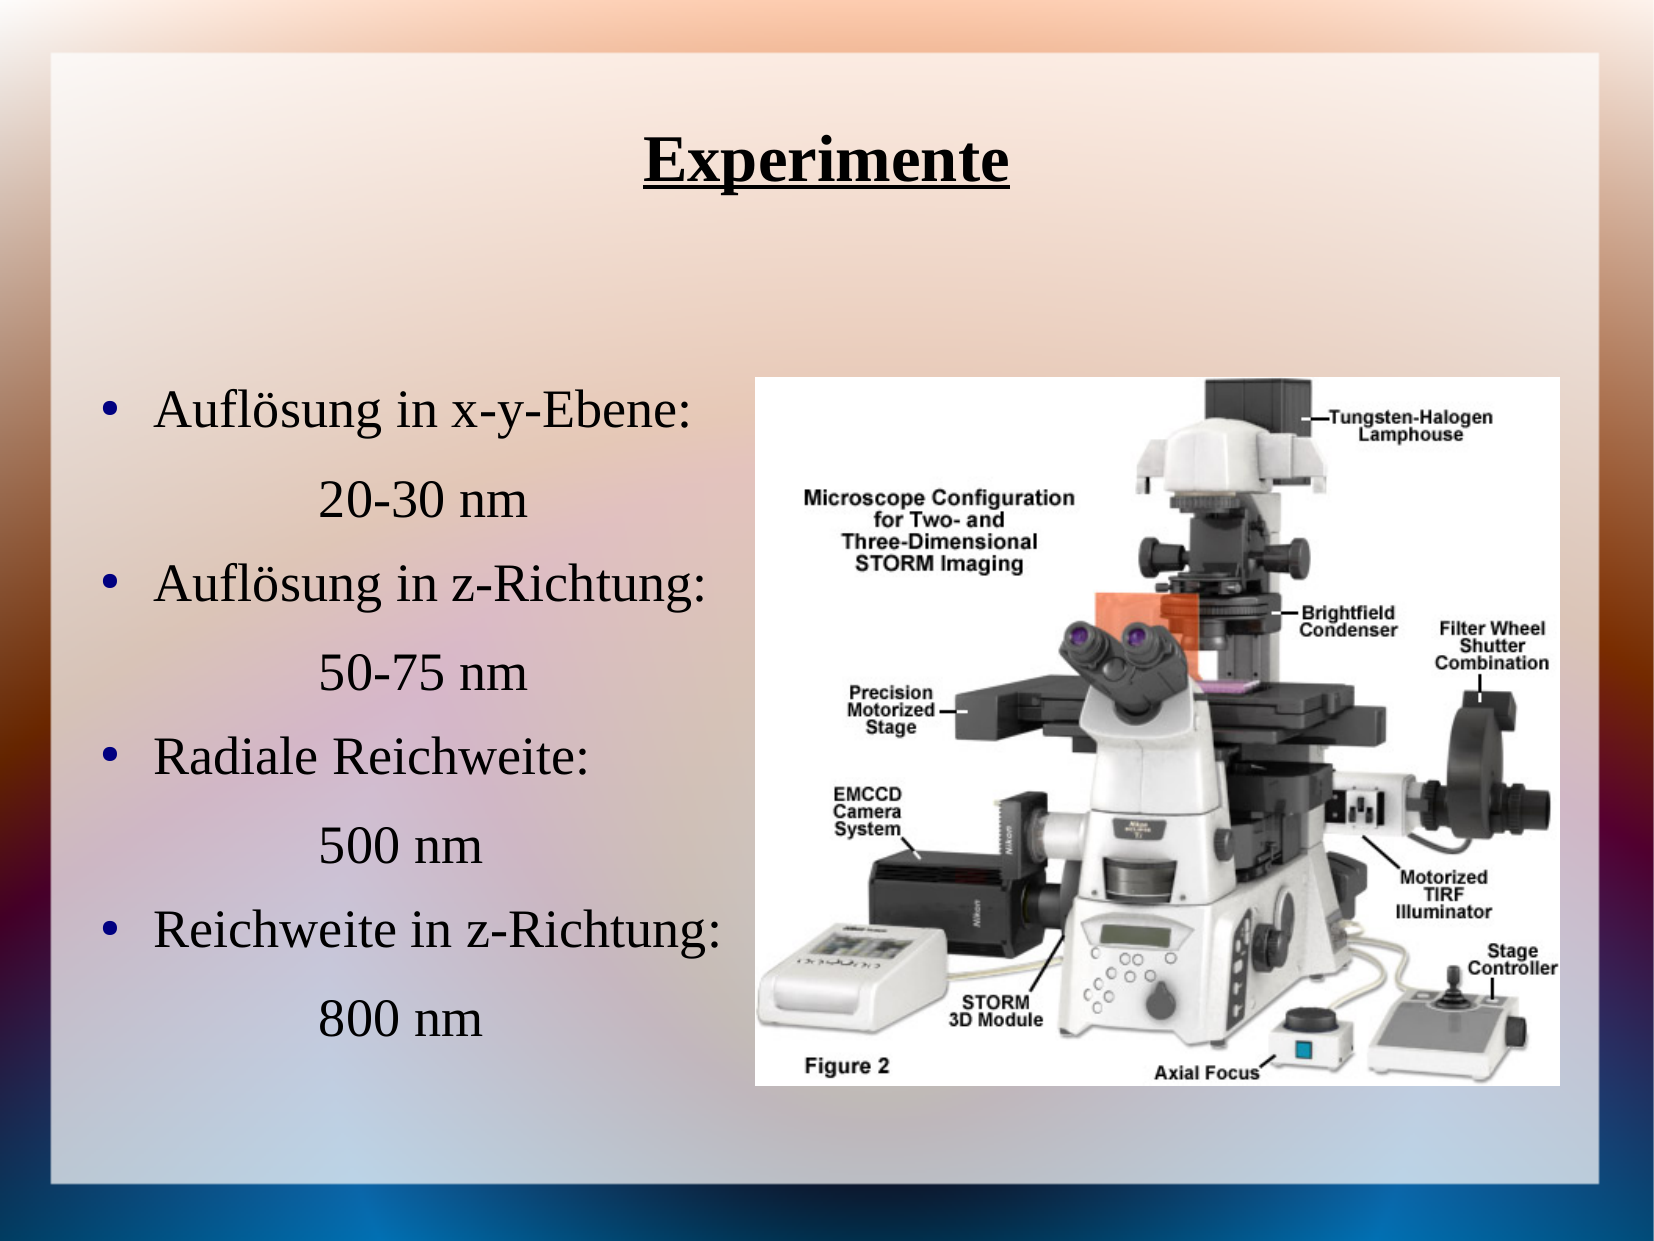

# Experimente
Auflösung in x-y-Ebene:
20-30 nm
Auflösung in z-Richtung:
50-75 nm
Radiale Reichweite:
500 nm
Reichweite in z-Richtung:
800 nm